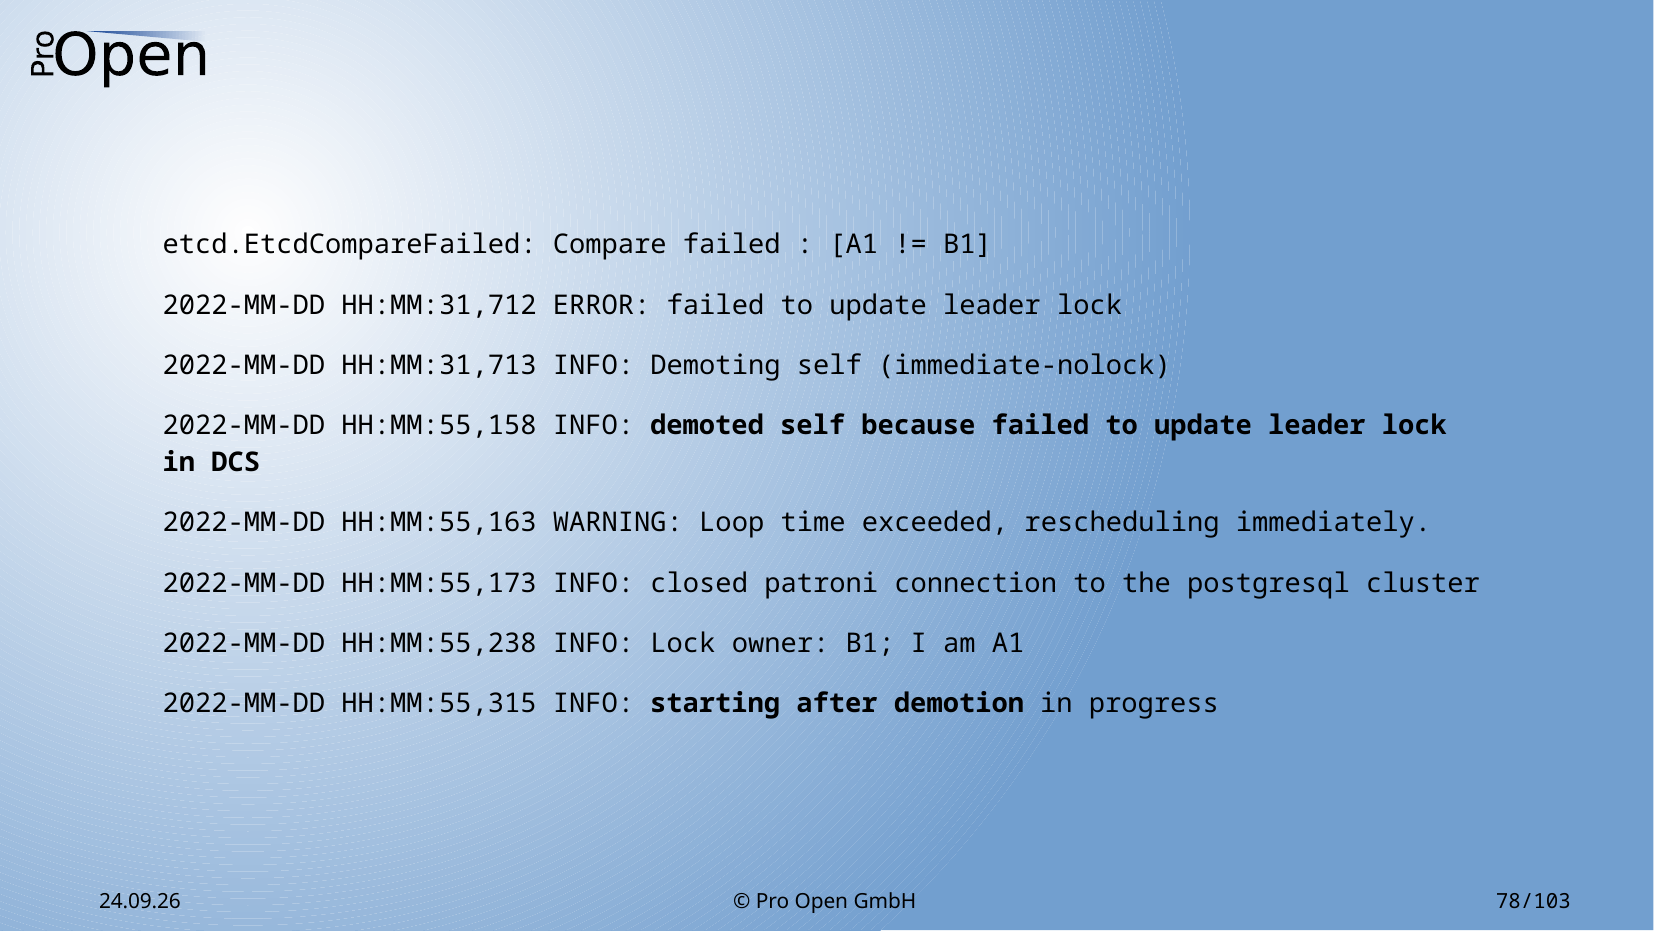

etcd.EtcdCompareFailed: Compare failed : [A1 != B1]
2022-MM-DD HH:MM:31,712 ERROR: failed to update leader lock
2022-MM-DD HH:MM:31,713 INFO: Demoting self (immediate-nolock)
2022-MM-DD HH:MM:55,158 INFO: demoted self because failed to update leader lock in DCS
2022-MM-DD HH:MM:55,163 WARNING: Loop time exceeded, rescheduling immediately.
2022-MM-DD HH:MM:55,173 INFO: closed patroni connection to the postgresql cluster
2022-MM-DD HH:MM:55,238 INFO: Lock owner: B1; I am A1
2022-MM-DD HH:MM:55,315 INFO: starting after demotion in progress
© Pro Open GmbH
78